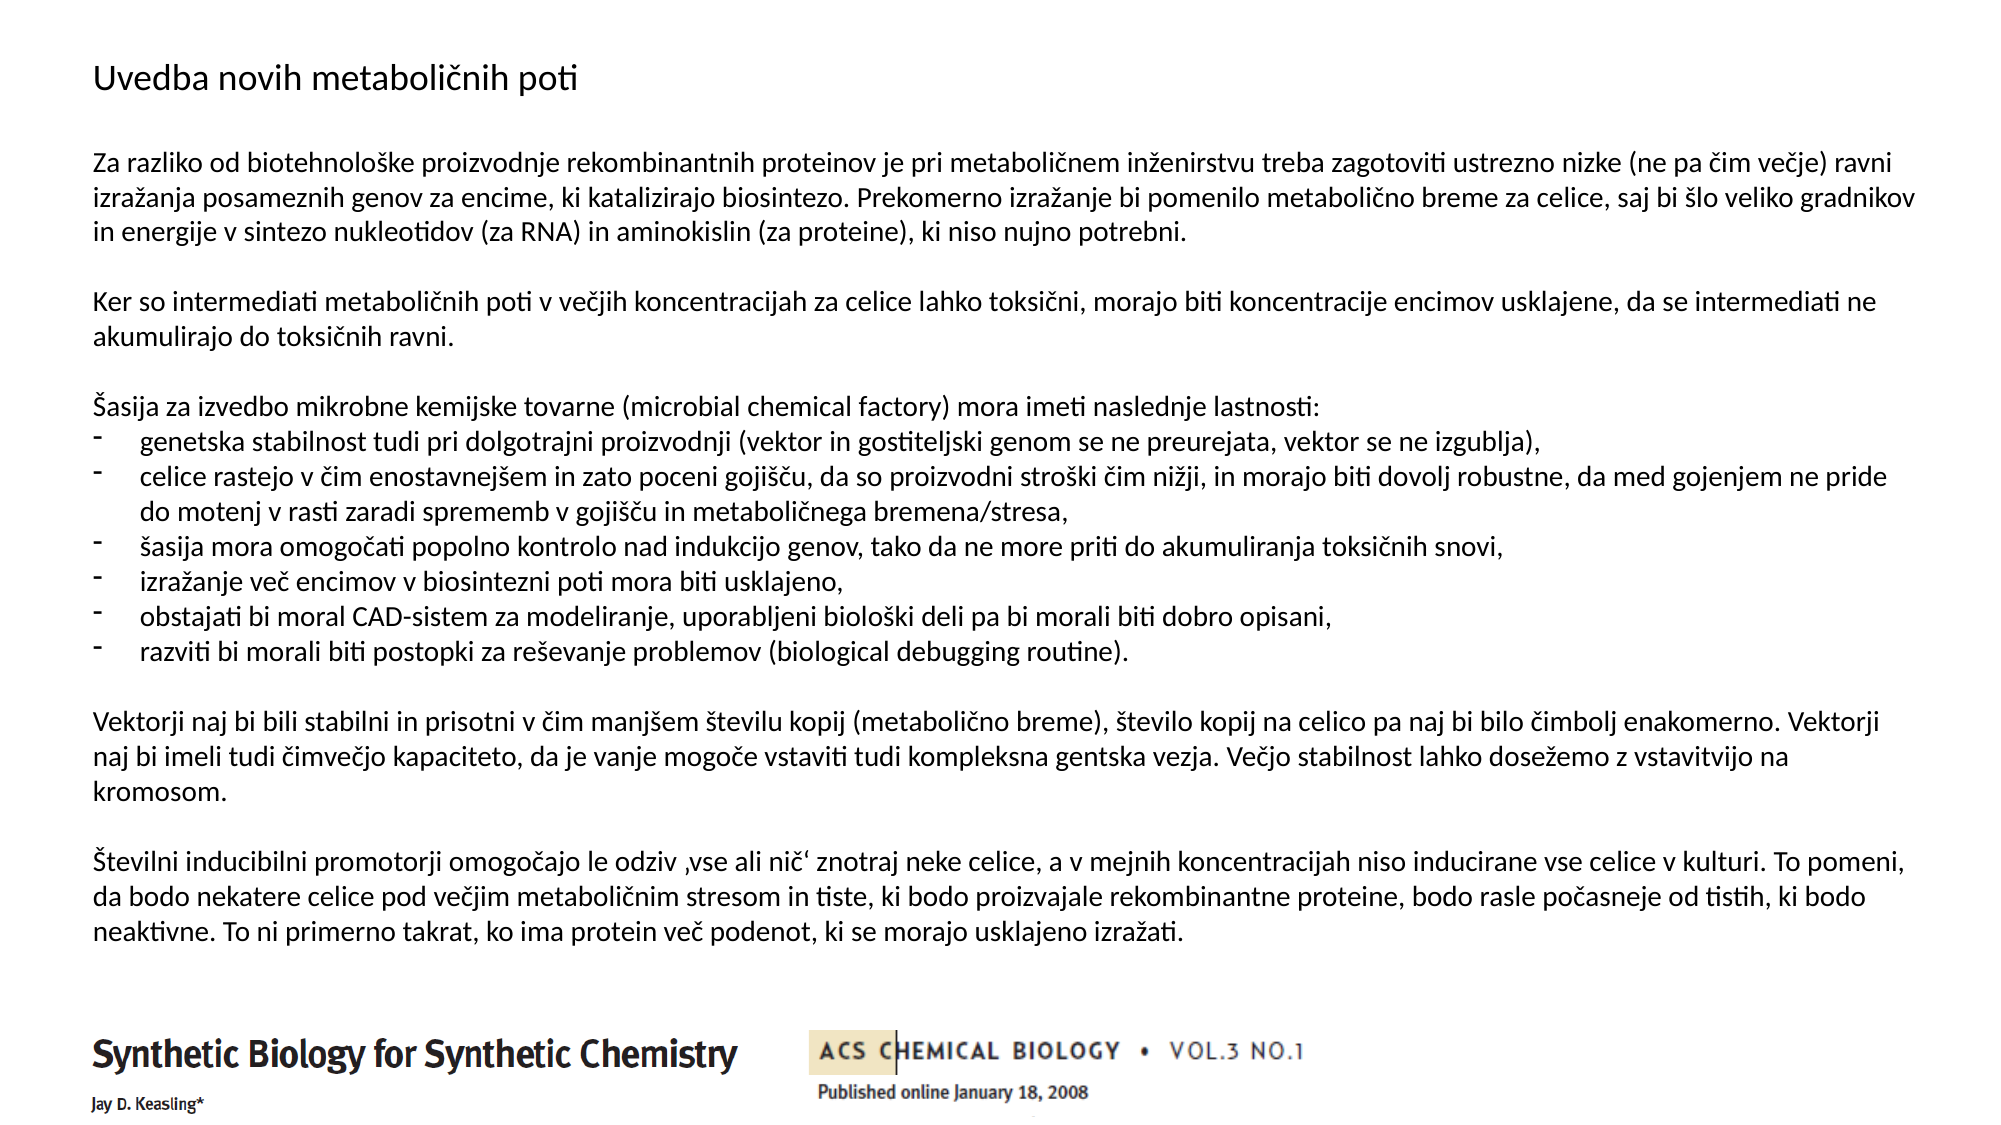

Uvedba novih metaboličnih poti
Za razliko od biotehnološke proizvodnje rekombinantnih proteinov je pri metaboličnem inženirstvu treba zagotoviti ustrezno nizke (ne pa čim večje) ravni izražanja posameznih genov za encime, ki katalizirajo biosintezo. Prekomerno izražanje bi pomenilo metabolično breme za celice, saj bi šlo veliko gradnikov in energije v sintezo nukleotidov (za RNA) in aminokislin (za proteine), ki niso nujno potrebni.
Ker so intermediati metaboličnih poti v večjih koncentracijah za celice lahko toksični, morajo biti koncentracije encimov usklajene, da se intermediati ne akumulirajo do toksičnih ravni.
Šasija za izvedbo mikrobne kemijske tovarne (microbial chemical factory) mora imeti naslednje lastnosti:
genetska stabilnost tudi pri dolgotrajni proizvodnji (vektor in gostiteljski genom se ne preurejata, vektor se ne izgublja),
celice rastejo v čim enostavnejšem in zato poceni gojišču, da so proizvodni stroški čim nižji, in morajo biti dovolj robustne, da med gojenjem ne pride do motenj v rasti zaradi sprememb v gojišču in metaboličnega bremena/stresa,
šasija mora omogočati popolno kontrolo nad indukcijo genov, tako da ne more priti do akumuliranja toksičnih snovi,
izražanje več encimov v biosintezni poti mora biti usklajeno,
obstajati bi moral CAD-sistem za modeliranje, uporabljeni biološki deli pa bi morali biti dobro opisani,
razviti bi morali biti postopki za reševanje problemov (biological debugging routine).
Vektorji naj bi bili stabilni in prisotni v čim manjšem številu kopij (metabolično breme), število kopij na celico pa naj bi bilo čimbolj enakomerno. Vektorji naj bi imeli tudi čimvečjo kapaciteto, da je vanje mogoče vstaviti tudi kompleksna gentska vezja. Večjo stabilnost lahko dosežemo z vstavitvijo na kromosom.
Številni inducibilni promotorji omogočajo le odziv ‚vse ali nič‘ znotraj neke celice, a v mejnih koncentracijah niso inducirane vse celice v kulturi. To pomeni, da bodo nekatere celice pod večjim metaboličnim stresom in tiste, ki bodo proizvajale rekombinantne proteine, bodo rasle počasneje od tistih, ki bodo neaktivne. To ni primerno takrat, ko ima protein več podenot, ki se morajo usklajeno izražati.